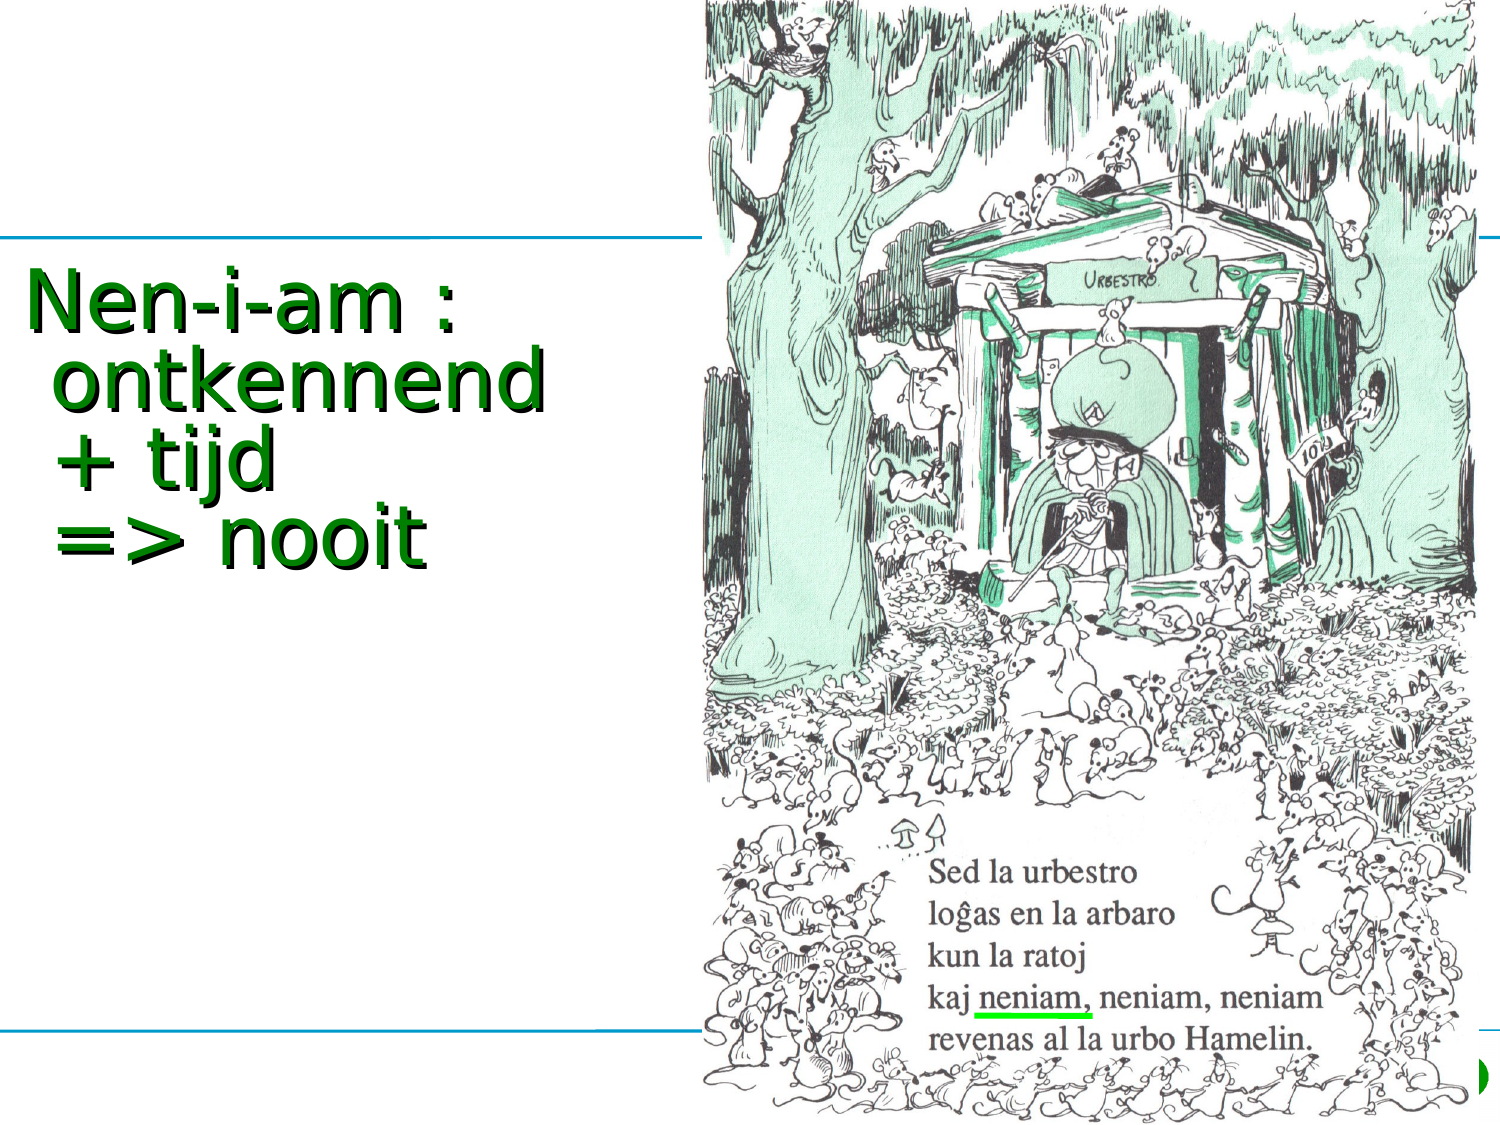

# Nen-i-am : ontkennend + tijd => nooit